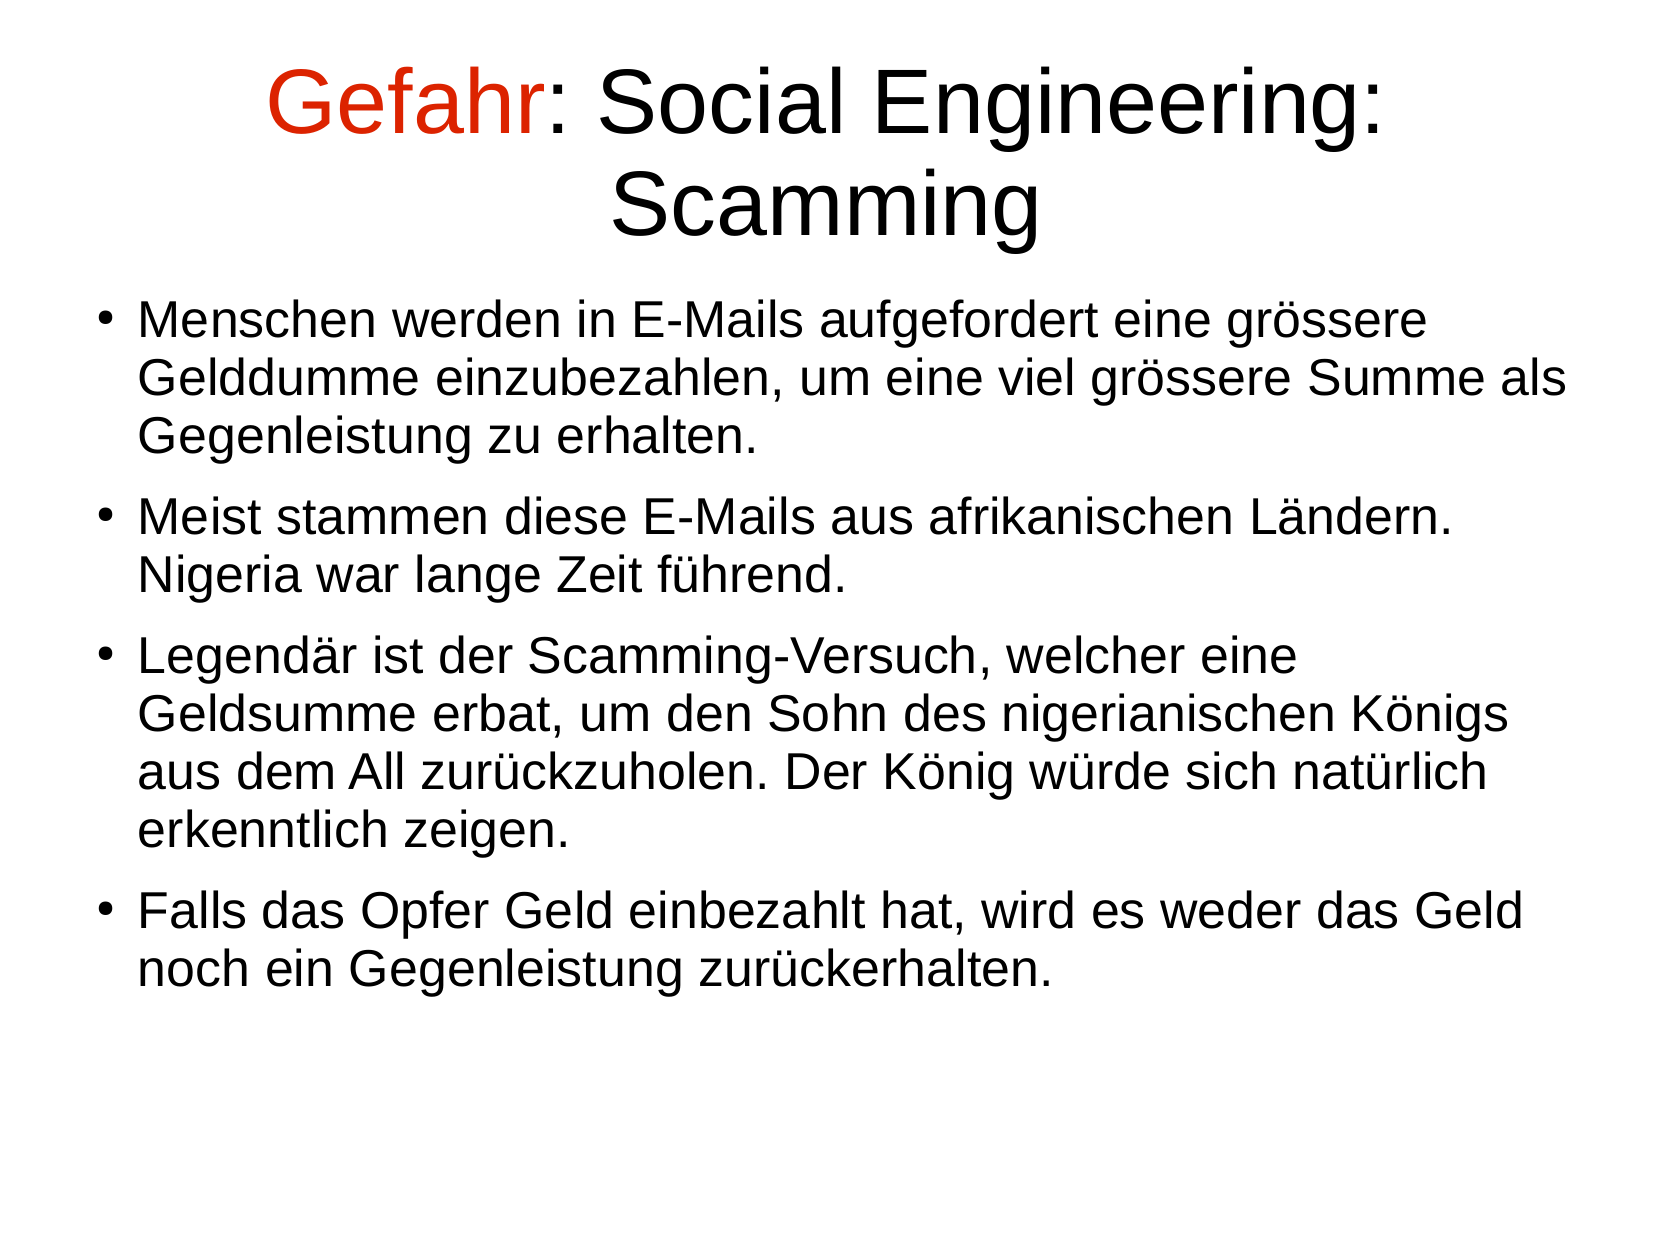

# Gefahr: Social Engineering: Scamming
Menschen werden in E-Mails aufgefordert eine grössere Gelddumme einzubezahlen, um eine viel grössere Summe als Gegenleistung zu erhalten.
Meist stammen diese E-Mails aus afrikanischen Ländern. Nigeria war lange Zeit führend.
Legendär ist der Scamming-Versuch, welcher eine Geldsumme erbat, um den Sohn des nigerianischen Königs aus dem All zurückzuholen. Der König würde sich natürlich erkenntlich zeigen.
Falls das Opfer Geld einbezahlt hat, wird es weder das Geld noch ein Gegenleistung zurückerhalten.